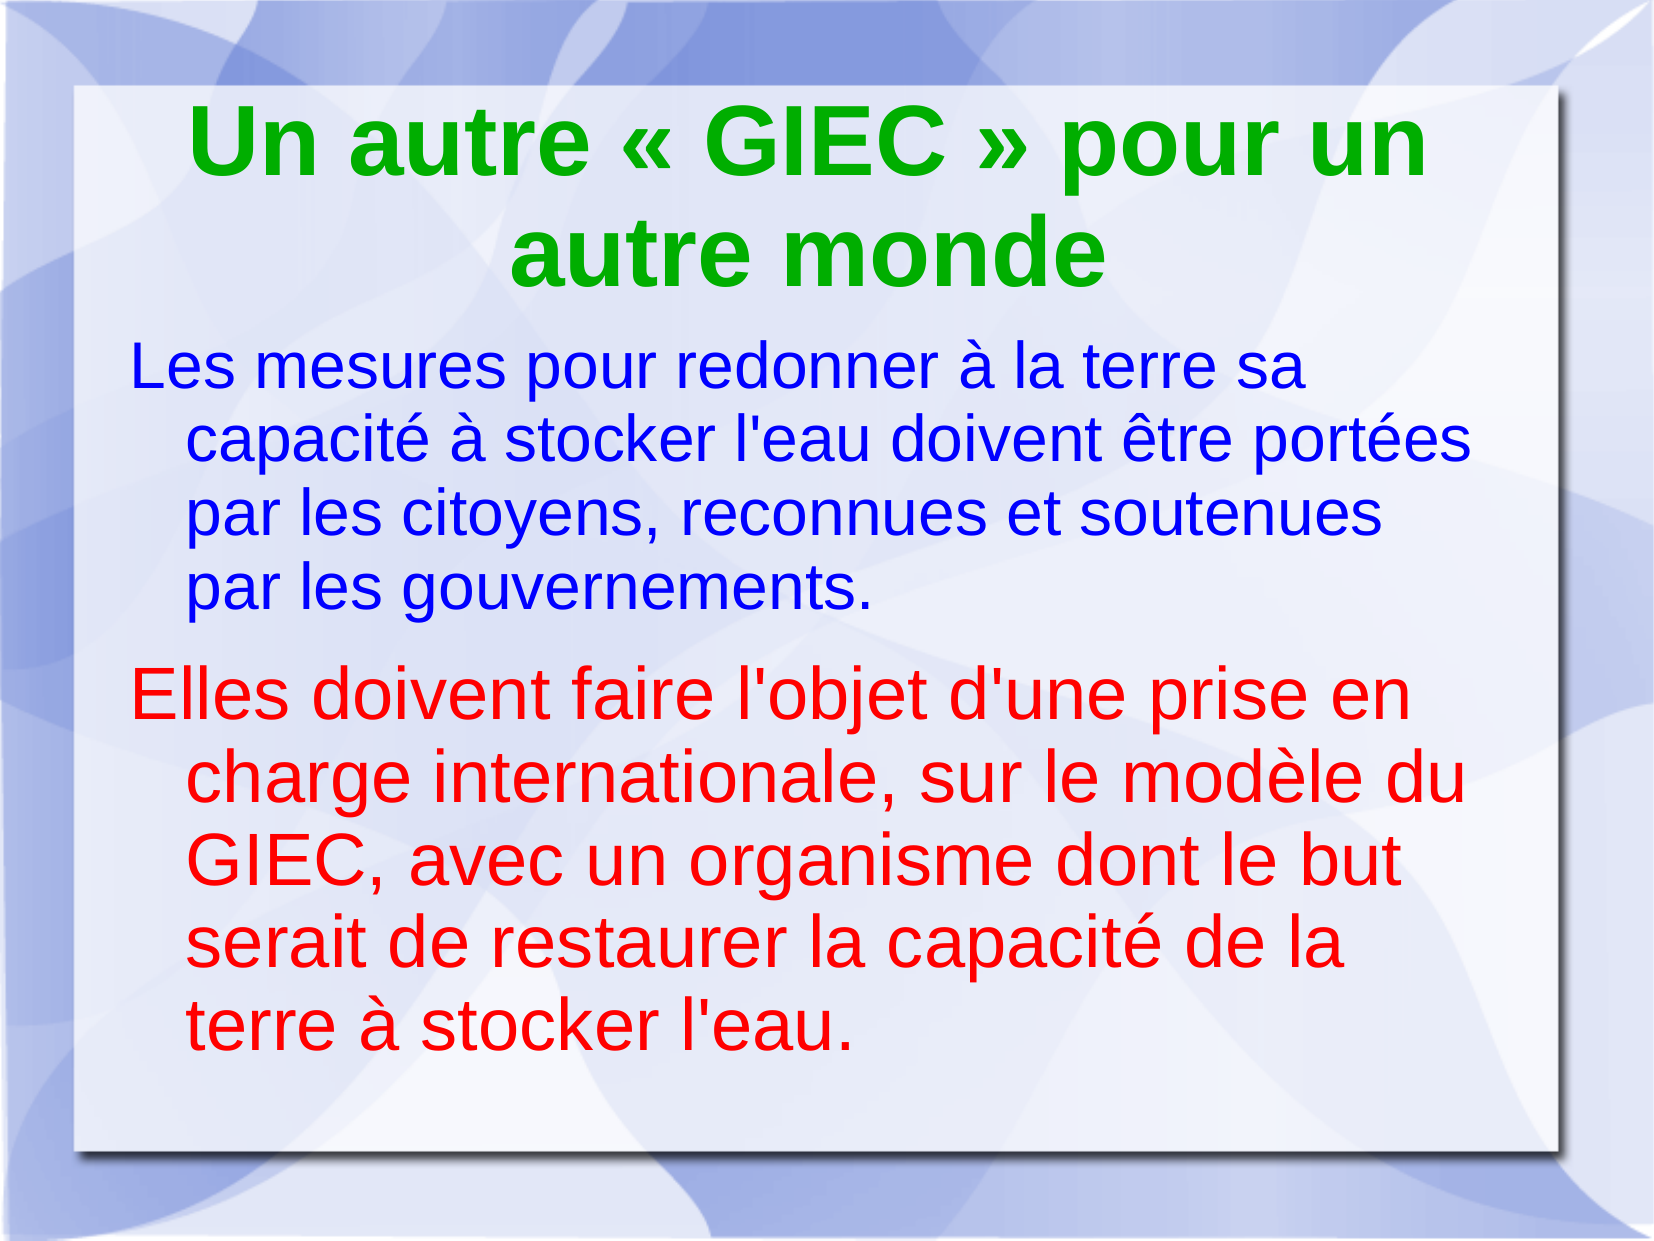

# Un autre « GIEC » pour un autre monde
Les mesures pour redonner à la terre sa capacité à stocker l'eau doivent être portées par les citoyens, reconnues et soutenues par les gouvernements.
Elles doivent faire l'objet d'une prise en charge internationale, sur le modèle du GIEC, avec un organisme dont le but serait de restaurer la capacité de la terre à stocker l'eau.